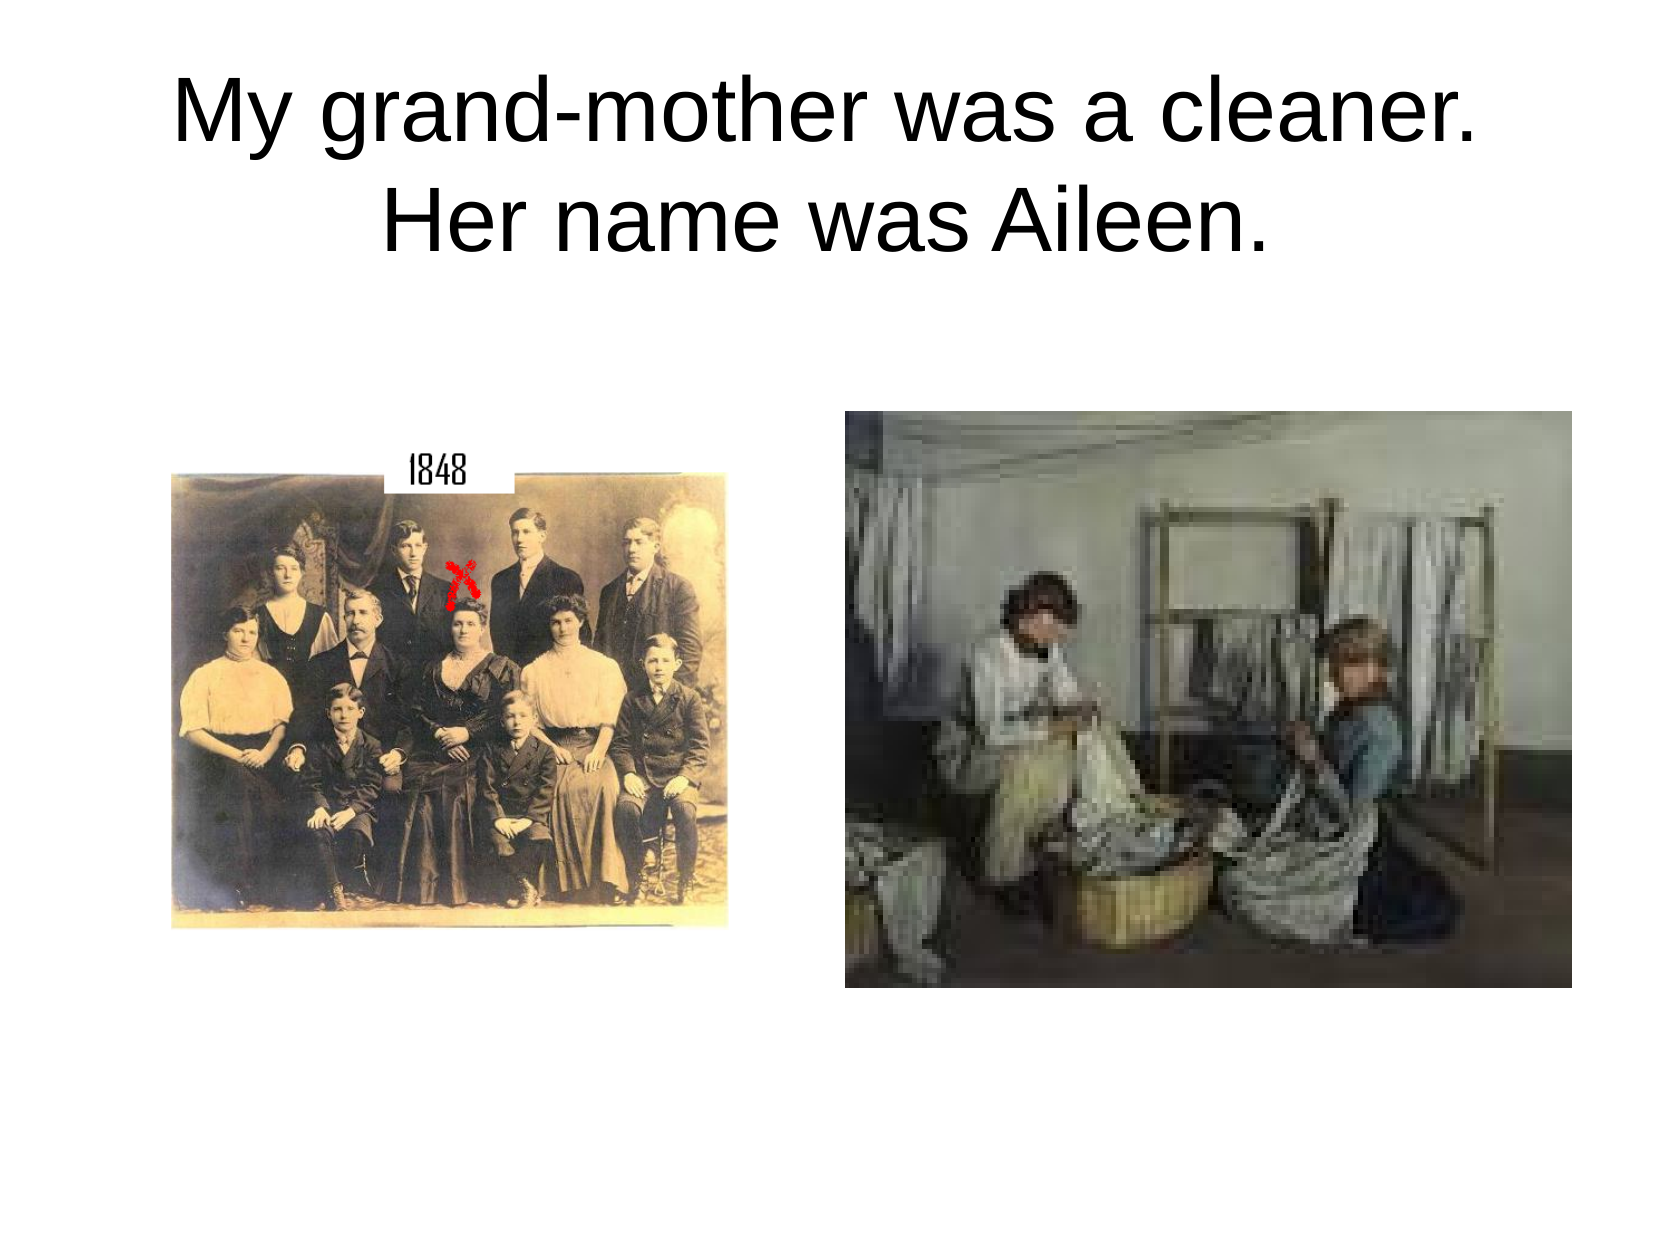

# My grand-mother was a cleaner. Her name was Aileen.